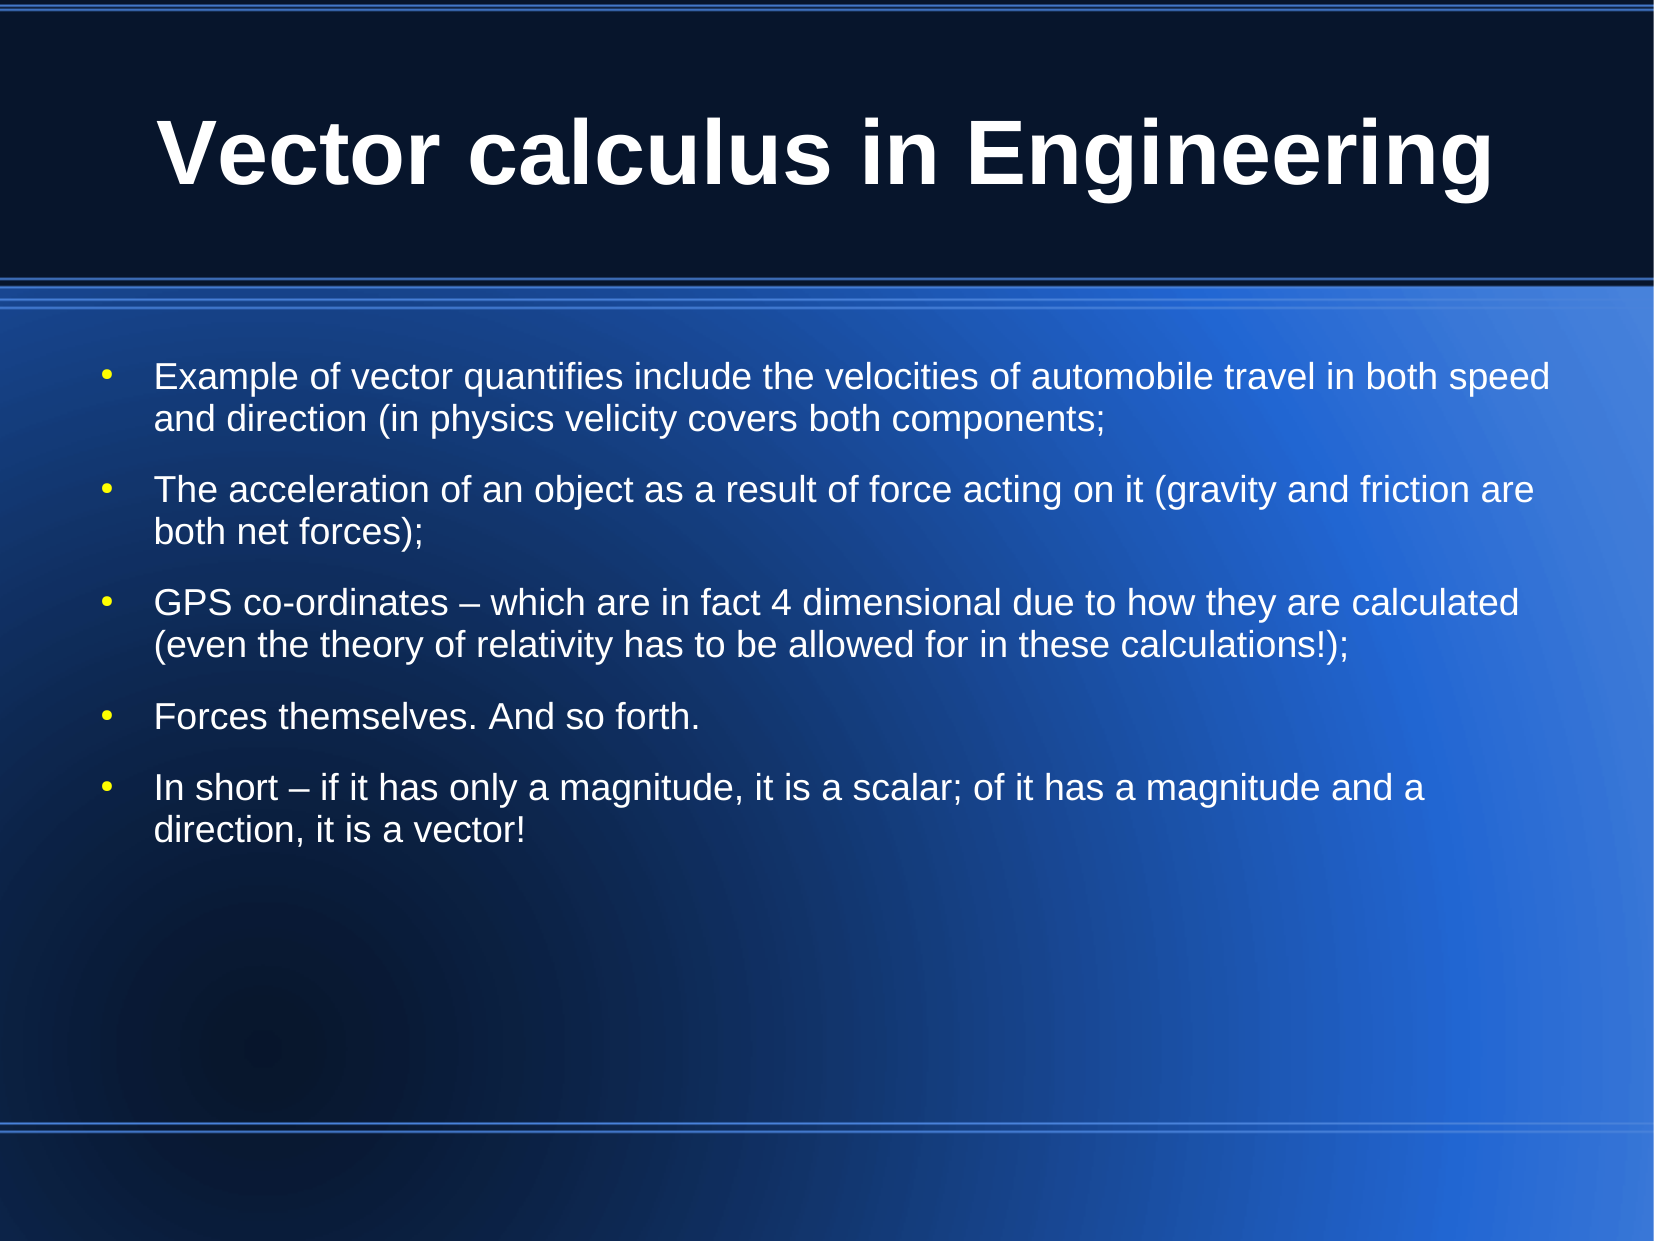

# Vector calculus in Engineering
Example of vector quantifies include the velocities of automobile travel in both speed and direction (in physics velicity covers both components;
The acceleration of an object as a result of force acting on it (gravity and friction are both net forces);
GPS co-ordinates – which are in fact 4 dimensional due to how they are calculated (even the theory of relativity has to be allowed for in these calculations!);
Forces themselves. And so forth.
In short – if it has only a magnitude, it is a scalar; of it has a magnitude and a direction, it is a vector!